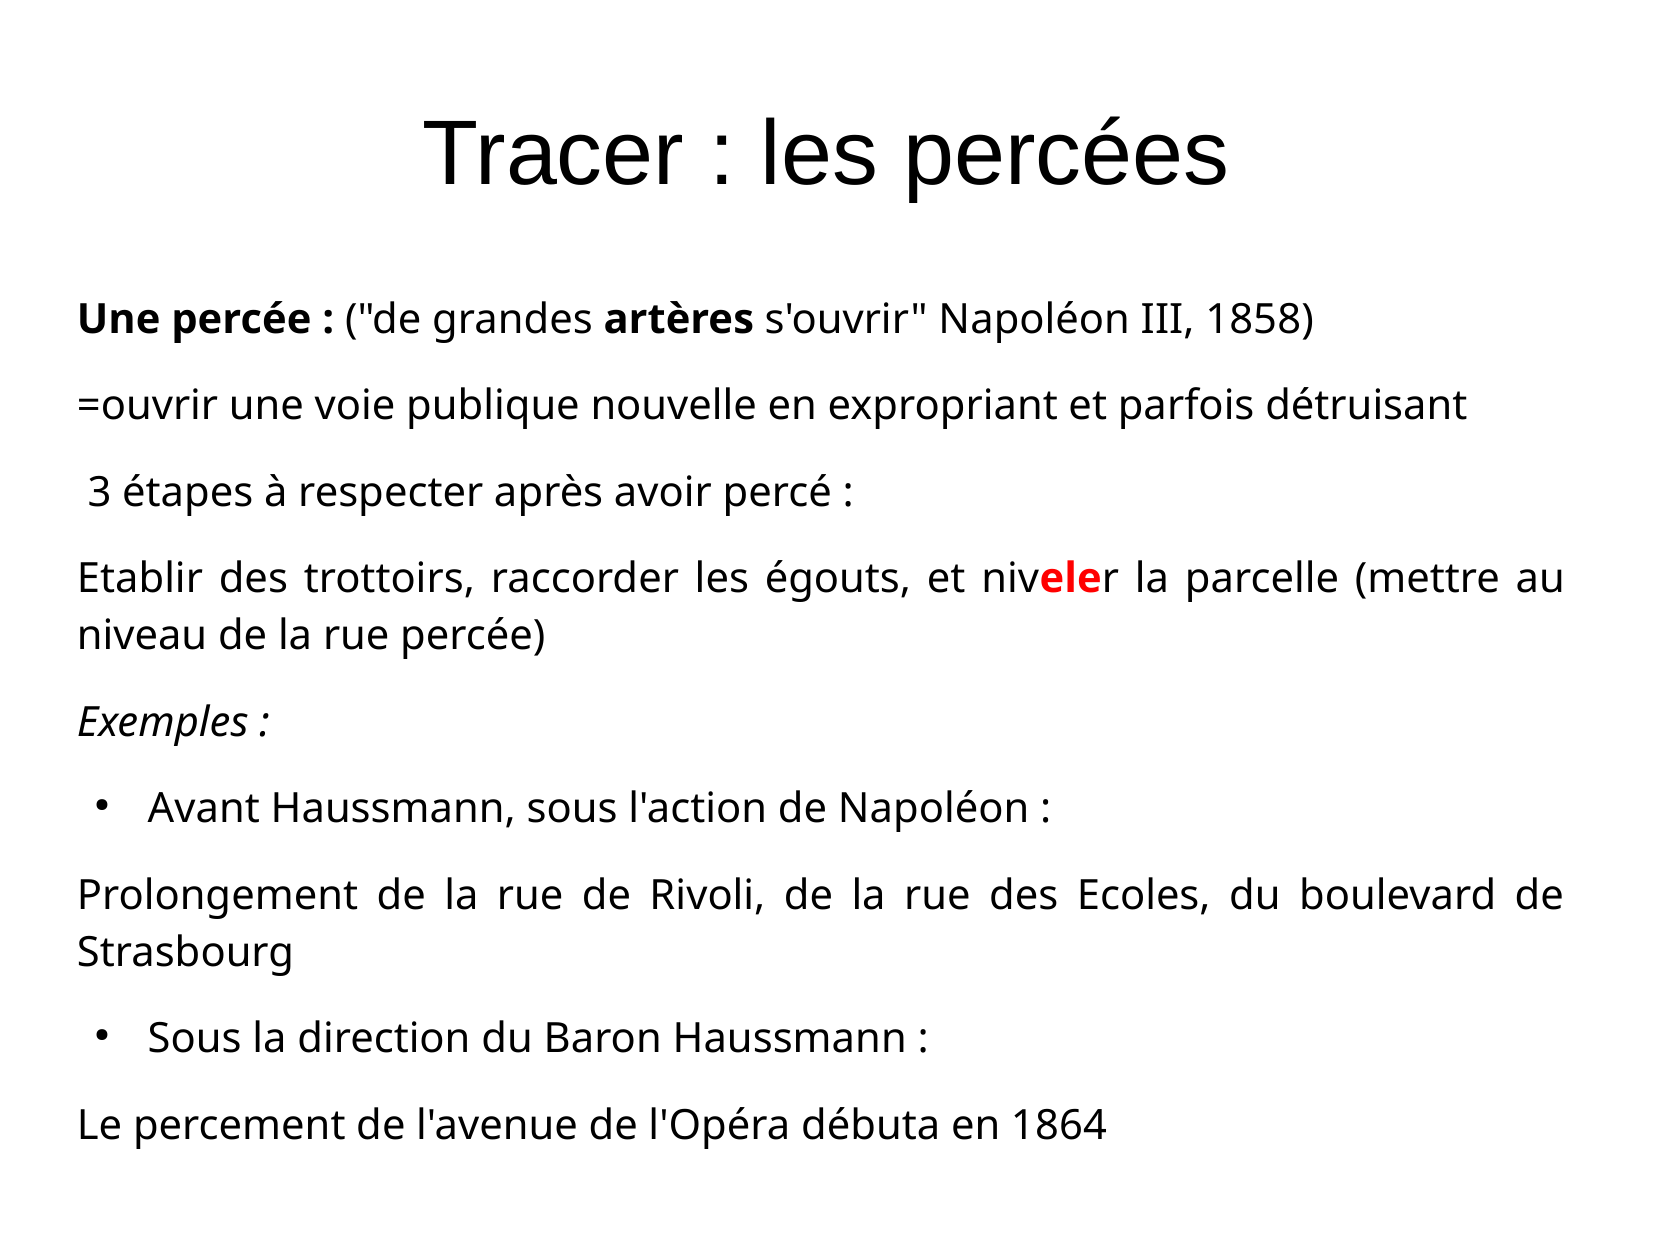

# Tracer : les percées
Une percée : ("de grandes artères s'ouvrir" Napoléon III, 1858)
=ouvrir une voie publique nouvelle en expropriant et parfois détruisant
 3 étapes à respecter après avoir percé :
Etablir des trottoirs, raccorder les égouts, et niveler la parcelle (mettre au niveau de la rue percée)
Exemples :
Avant Haussmann, sous l'action de Napoléon :
Prolongement de la rue de Rivoli, de la rue des Ecoles, du boulevard de Strasbourg
Sous la direction du Baron Haussmann :
Le percement de l'avenue de l'Opéra débuta en 1864